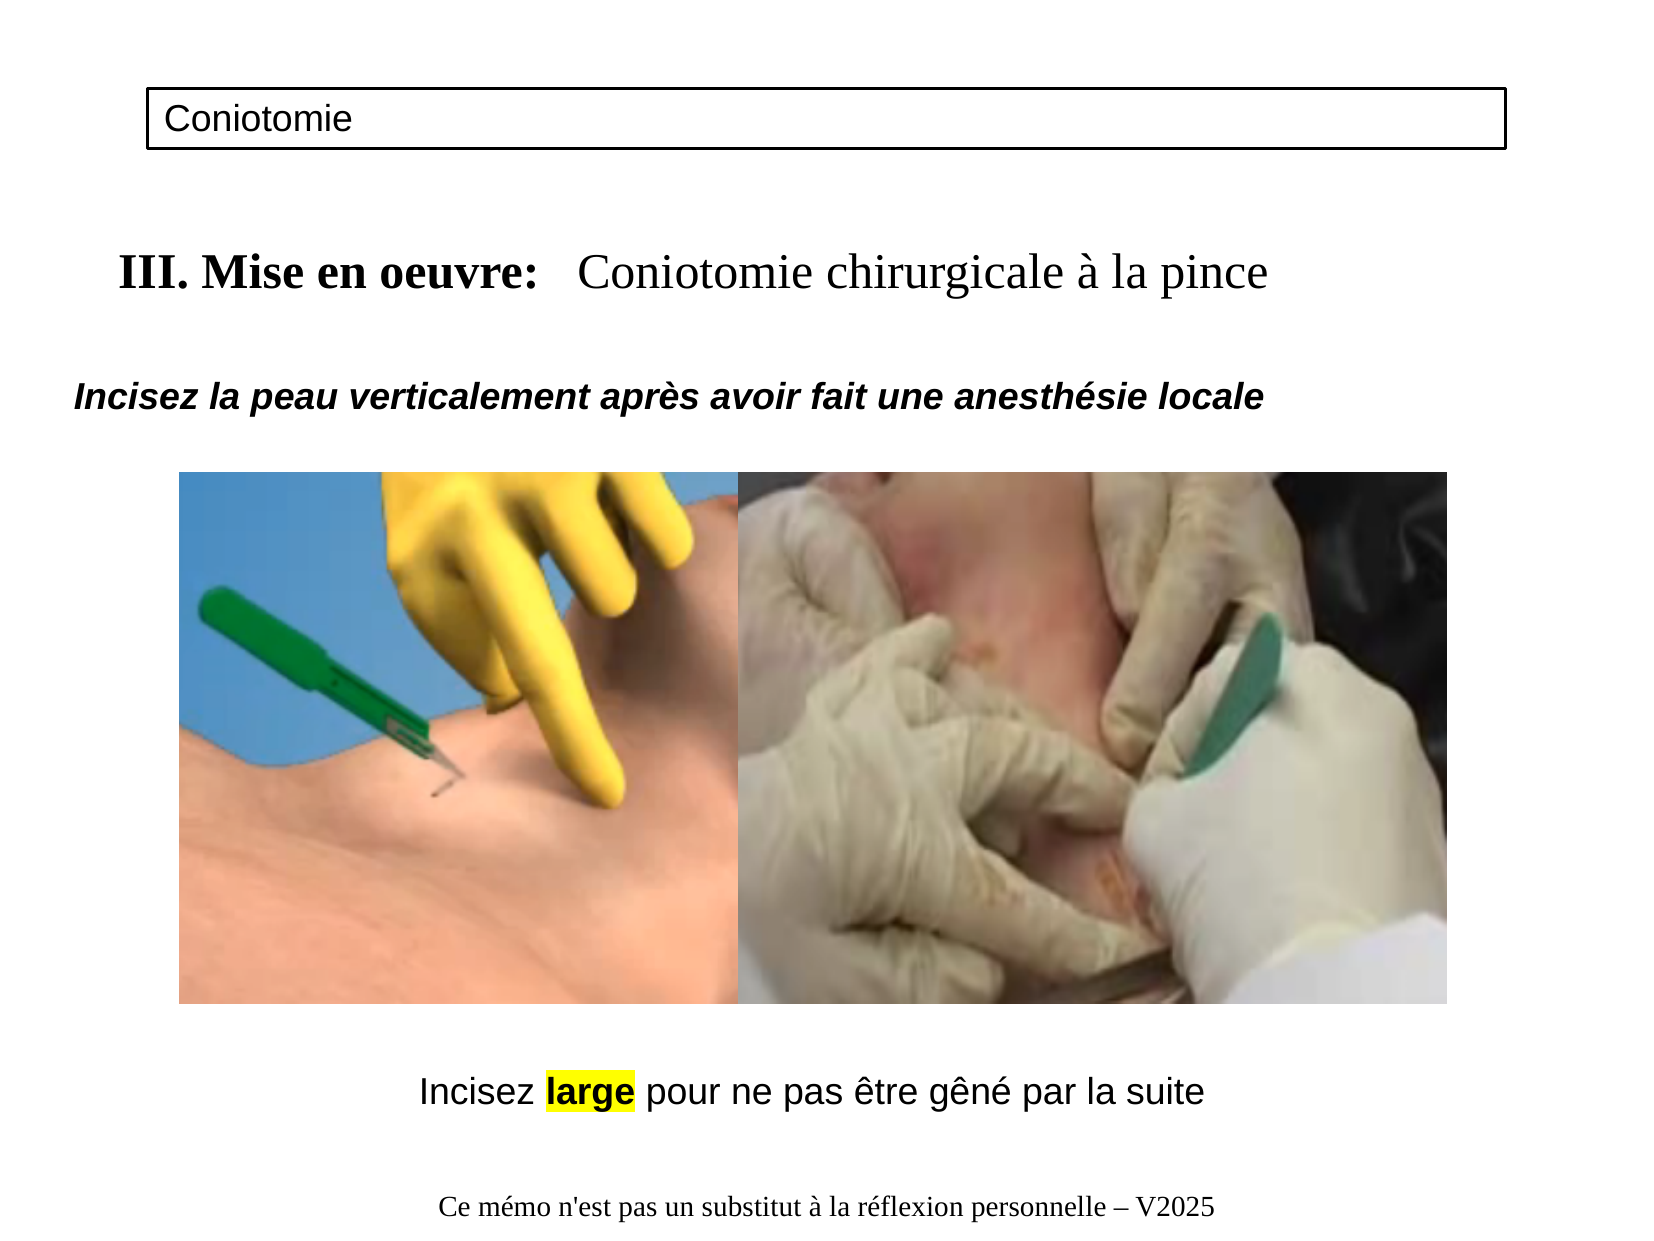

Coniotomie
III. Mise en oeuvre: Coniotomie chirurgicale à la pince
Incisez la peau verticalement après avoir fait une anesthésie locale
Incisez large pour ne pas être gêné par la suite
Ce mémo n'est pas un substitut à la réflexion personnelle – V2025